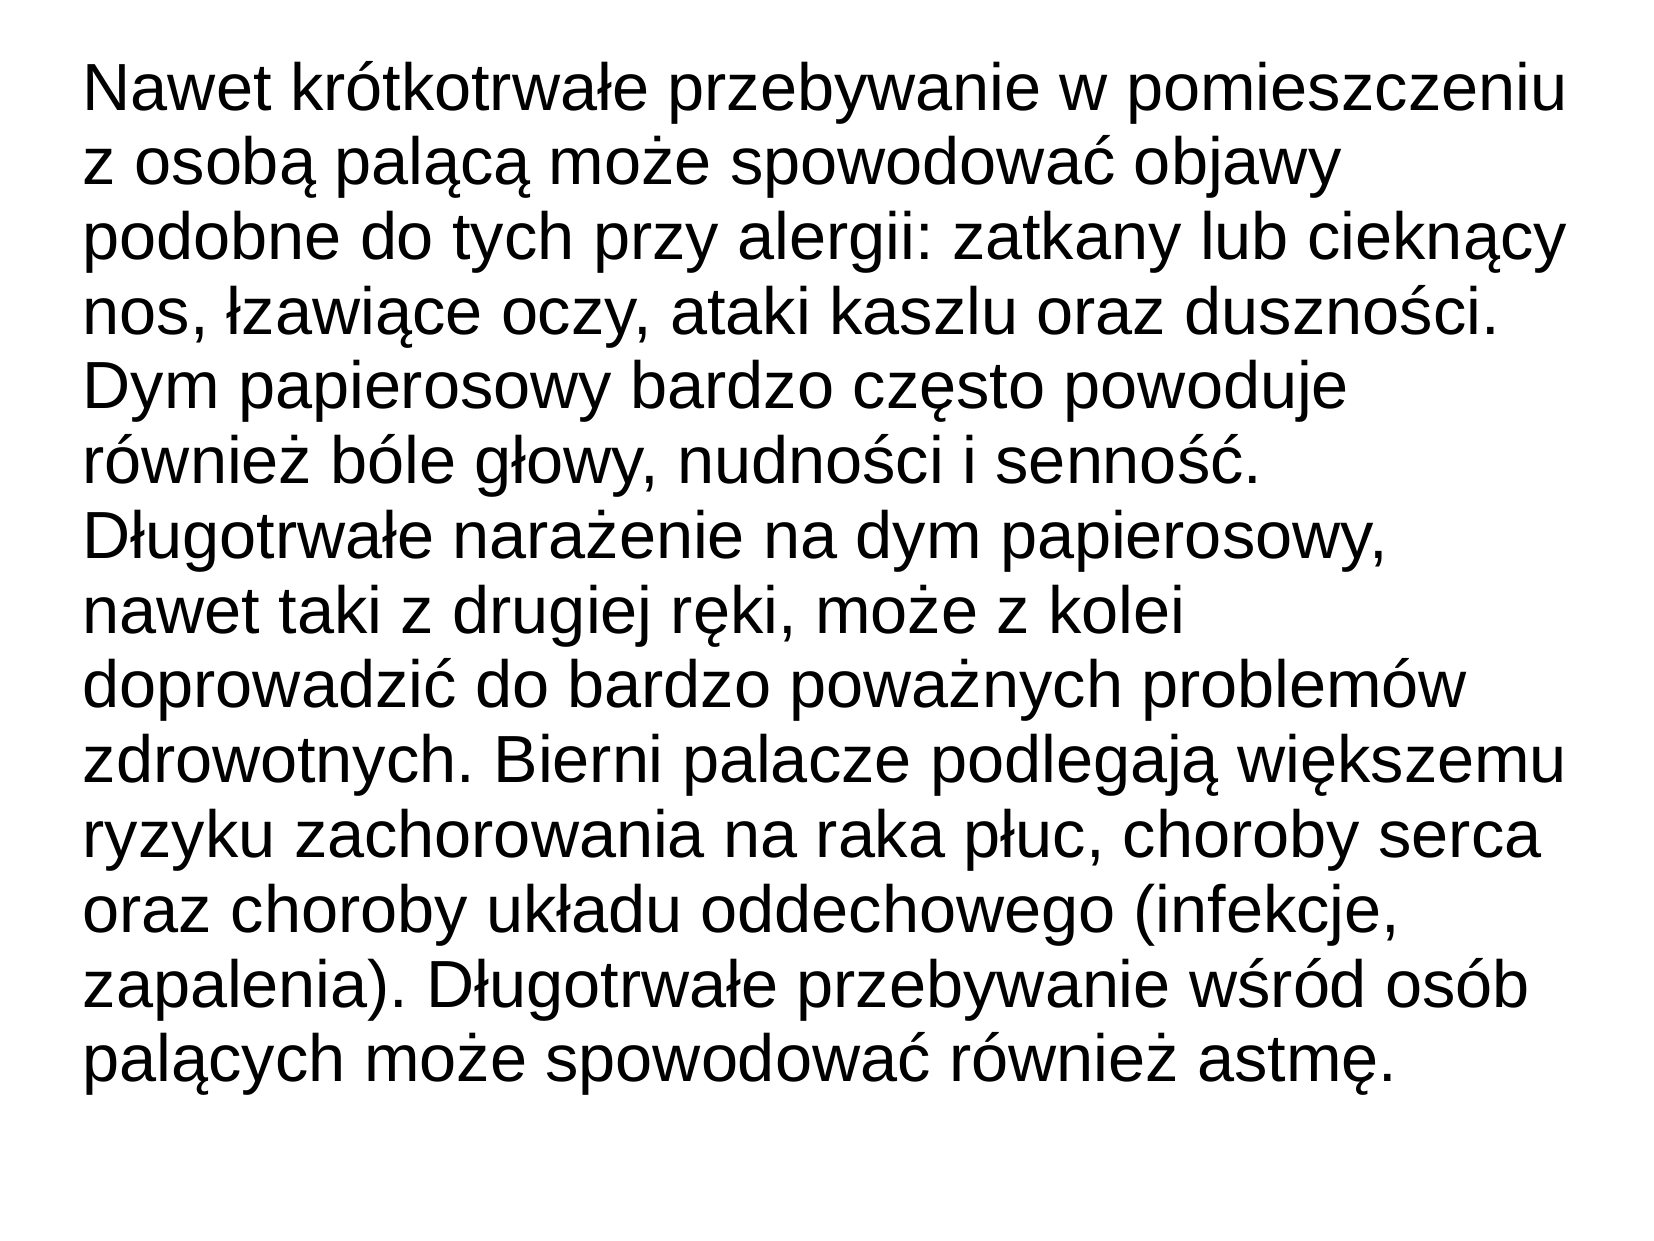

# Nawet krótkotrwałe przebywanie w pomieszczeniu z osobą palącą może spowodować objawy podobne do tych przy alergii: zatkany lub cieknący nos, łzawiące oczy, ataki kaszlu oraz duszności. Dym papierosowy bardzo często powoduje również bóle głowy, nudności i senność.
Długotrwałe narażenie na dym papierosowy, nawet taki z drugiej ręki, może z kolei doprowadzić do bardzo poważnych problemów zdrowotnych. Bierni palacze podlegają większemu ryzyku zachorowania na raka płuc, choroby serca oraz choroby układu oddechowego (infekcje, zapalenia). Długotrwałe przebywanie wśród osób palących może spowodować również astmę.